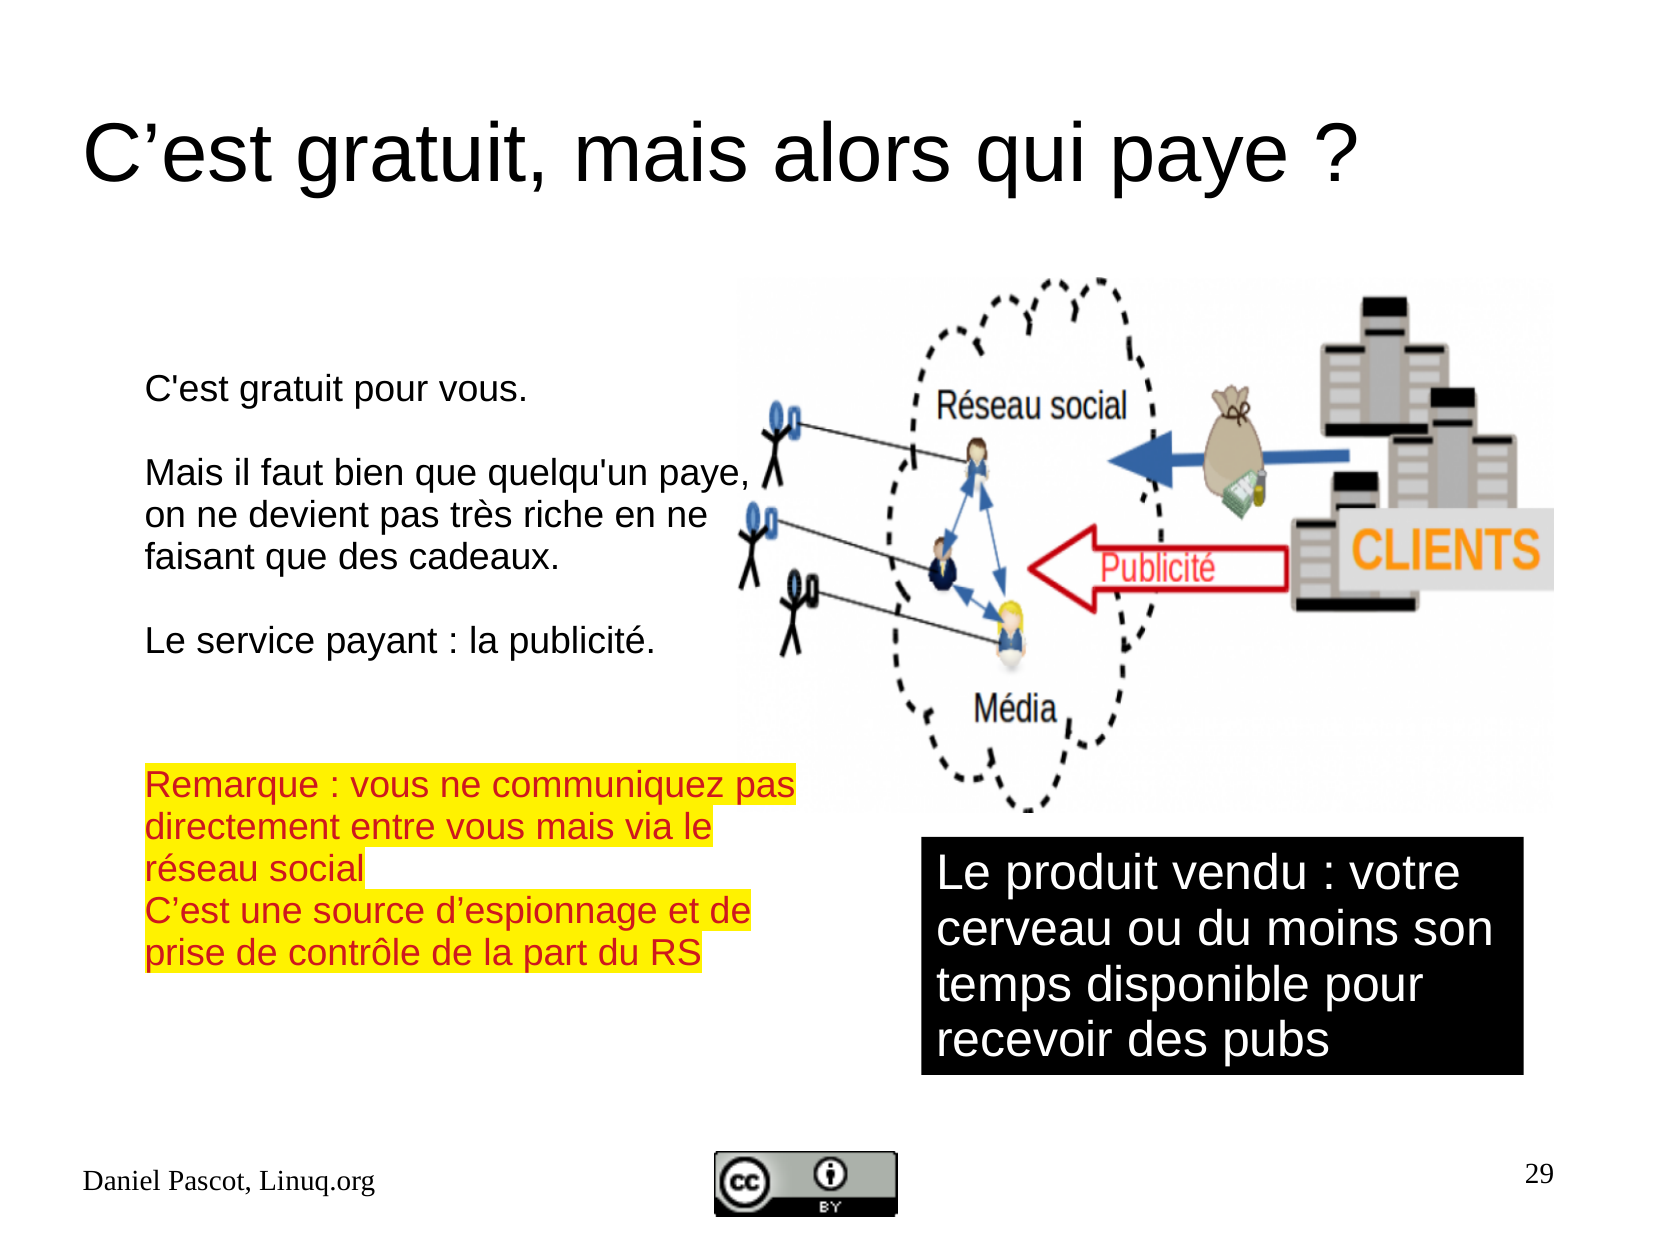

# C’est gratuit, mais alors qui paye ?
C'est gratuit pour vous.
Mais il faut bien que quelqu'un paye, on ne devient pas très riche en ne faisant que des cadeaux.
Le service payant : la publicité.
Remarque : vous ne communiquez pas directement entre vous mais via le réseau social
C’est une source d’espionnage et de prise de contrôle de la part du RS
Le produit vendu : votre cerveau ou du moins son temps disponible pour recevoir des pubs
29
15-08- 2018